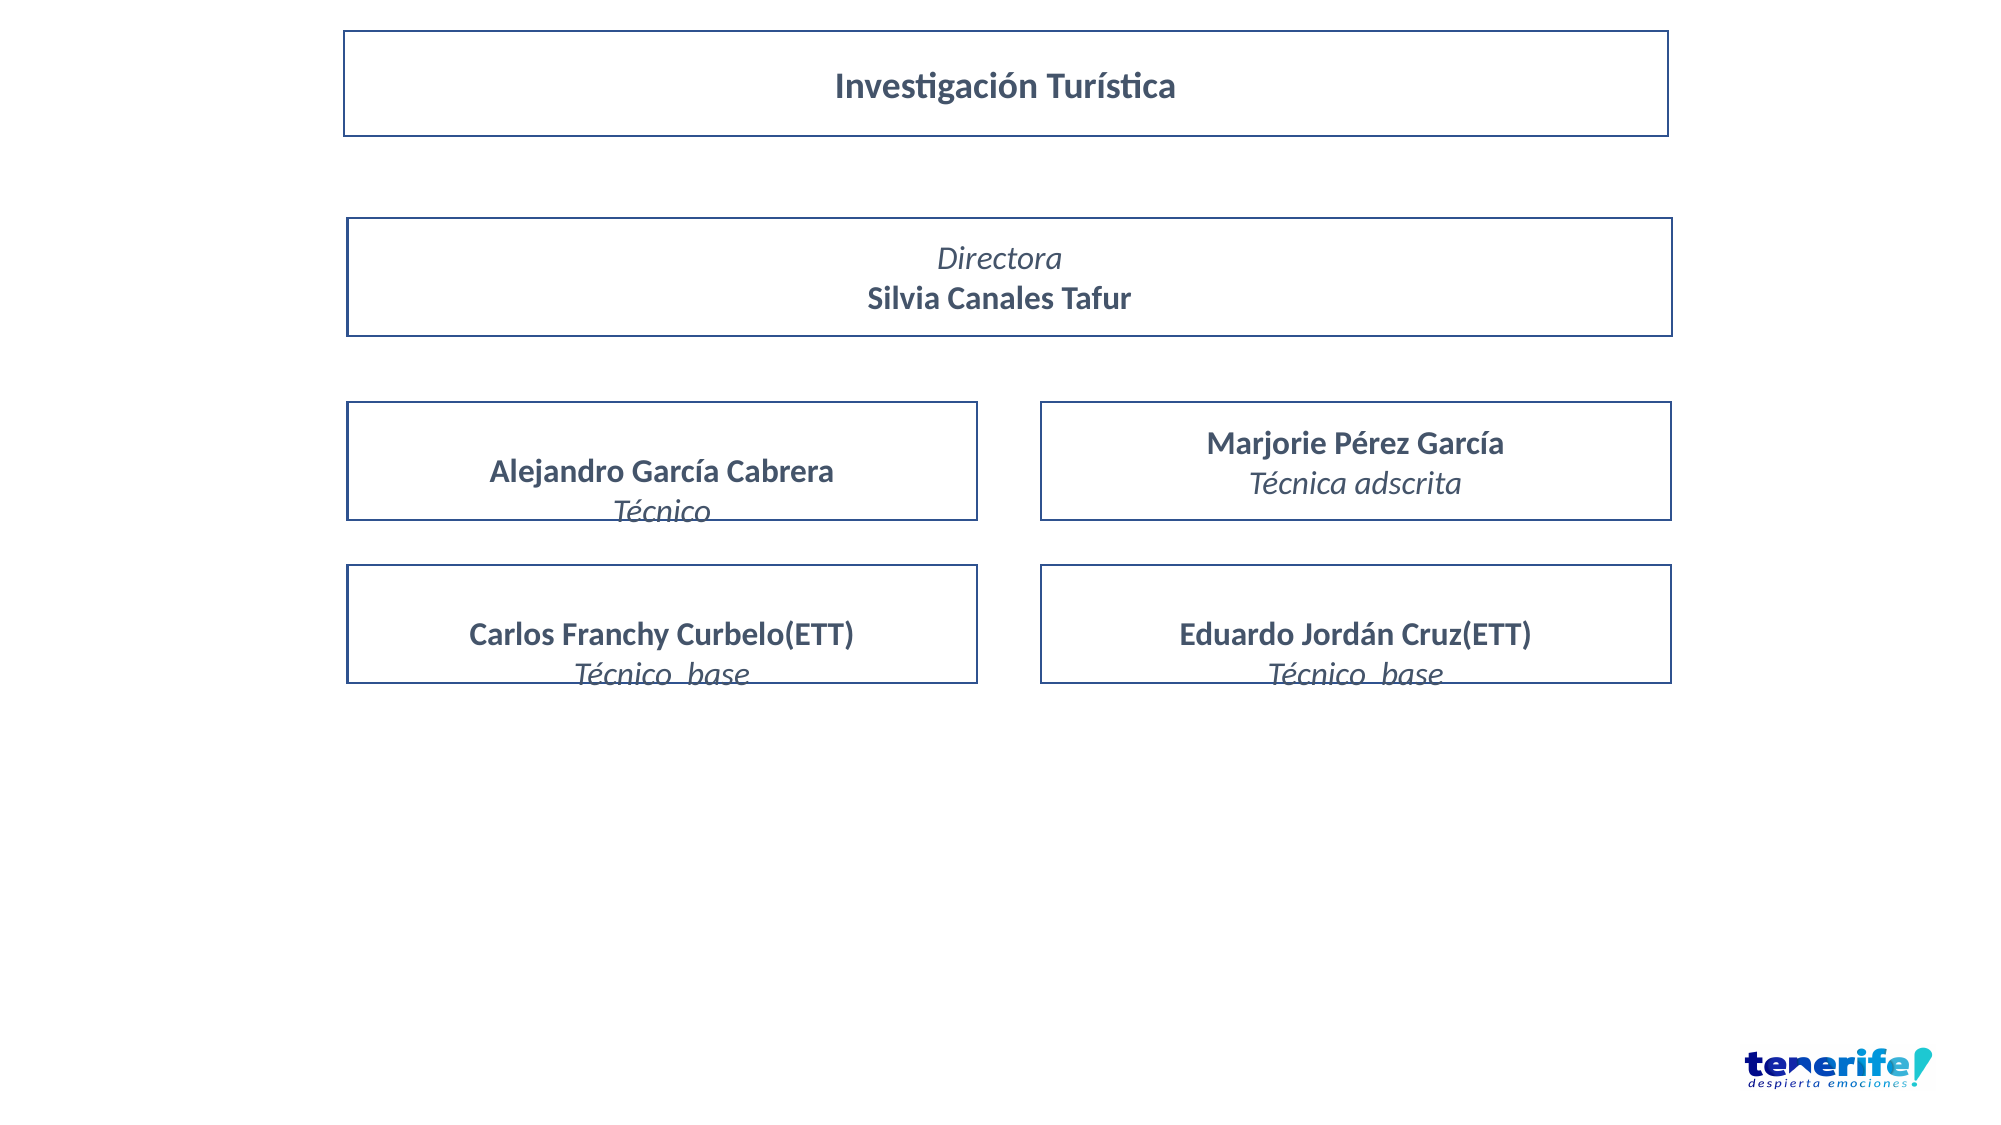

Investigación Turística
Directora
Silvia Canales Tafur
Alejandro García Cabrera
Técnico
Marjorie Pérez García
Técnica adscrita
Carlos Franchy Curbelo(ETT)
Técnico base
Eduardo Jordán Cruz(ETT)
Técnico base